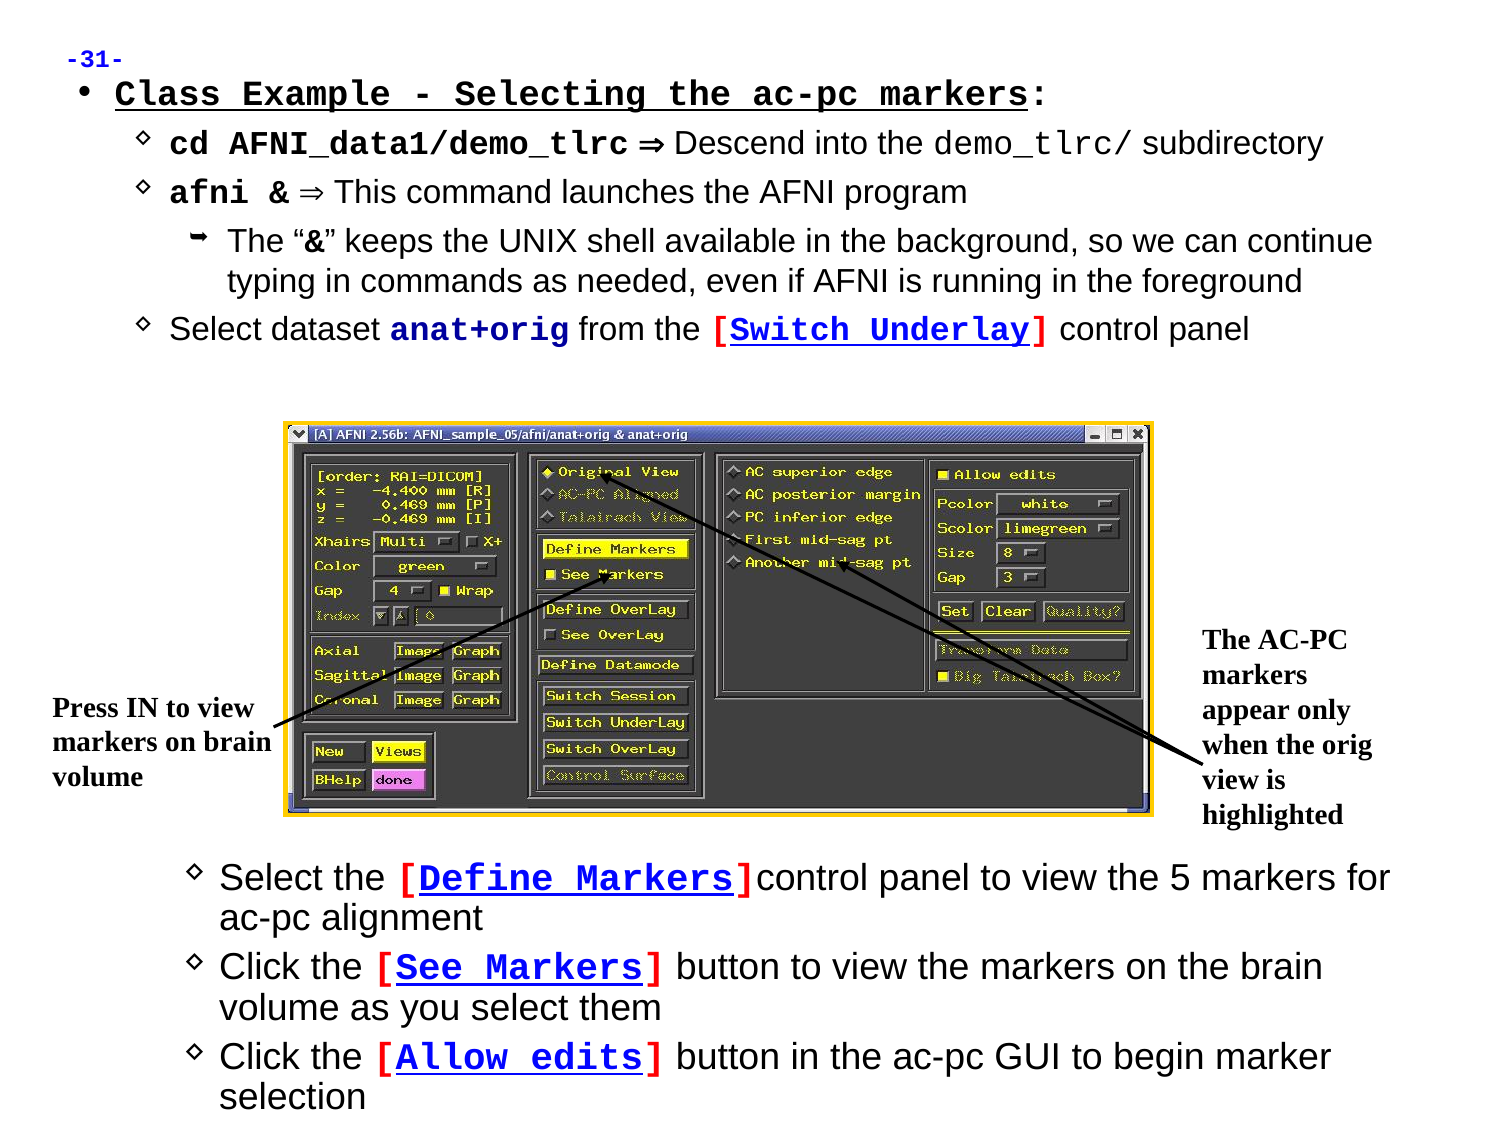

Class Example - Selecting the ac-pc markers:
cd AFNI_data1/demo_tlrc  Descend into the demo_tlrc/ subdirectory
afni &  This command launches the AFNI program
The “&” keeps the UNIX shell available in the background, so we can continue typing in commands as needed, even if AFNI is running in the foreground
Select dataset anat+orig from the [Switch Underlay] control panel
The AC-PC markers appear only when the orig view is highlighted
Press IN to view markers on brain volume
Select the [Define Markers]control panel to view the 5 markers for ac-pc alignment
Click the [See Markers] button to view the markers on the brain volume as you select them
Click the [Allow edits] button in the ac-pc GUI to begin marker selection